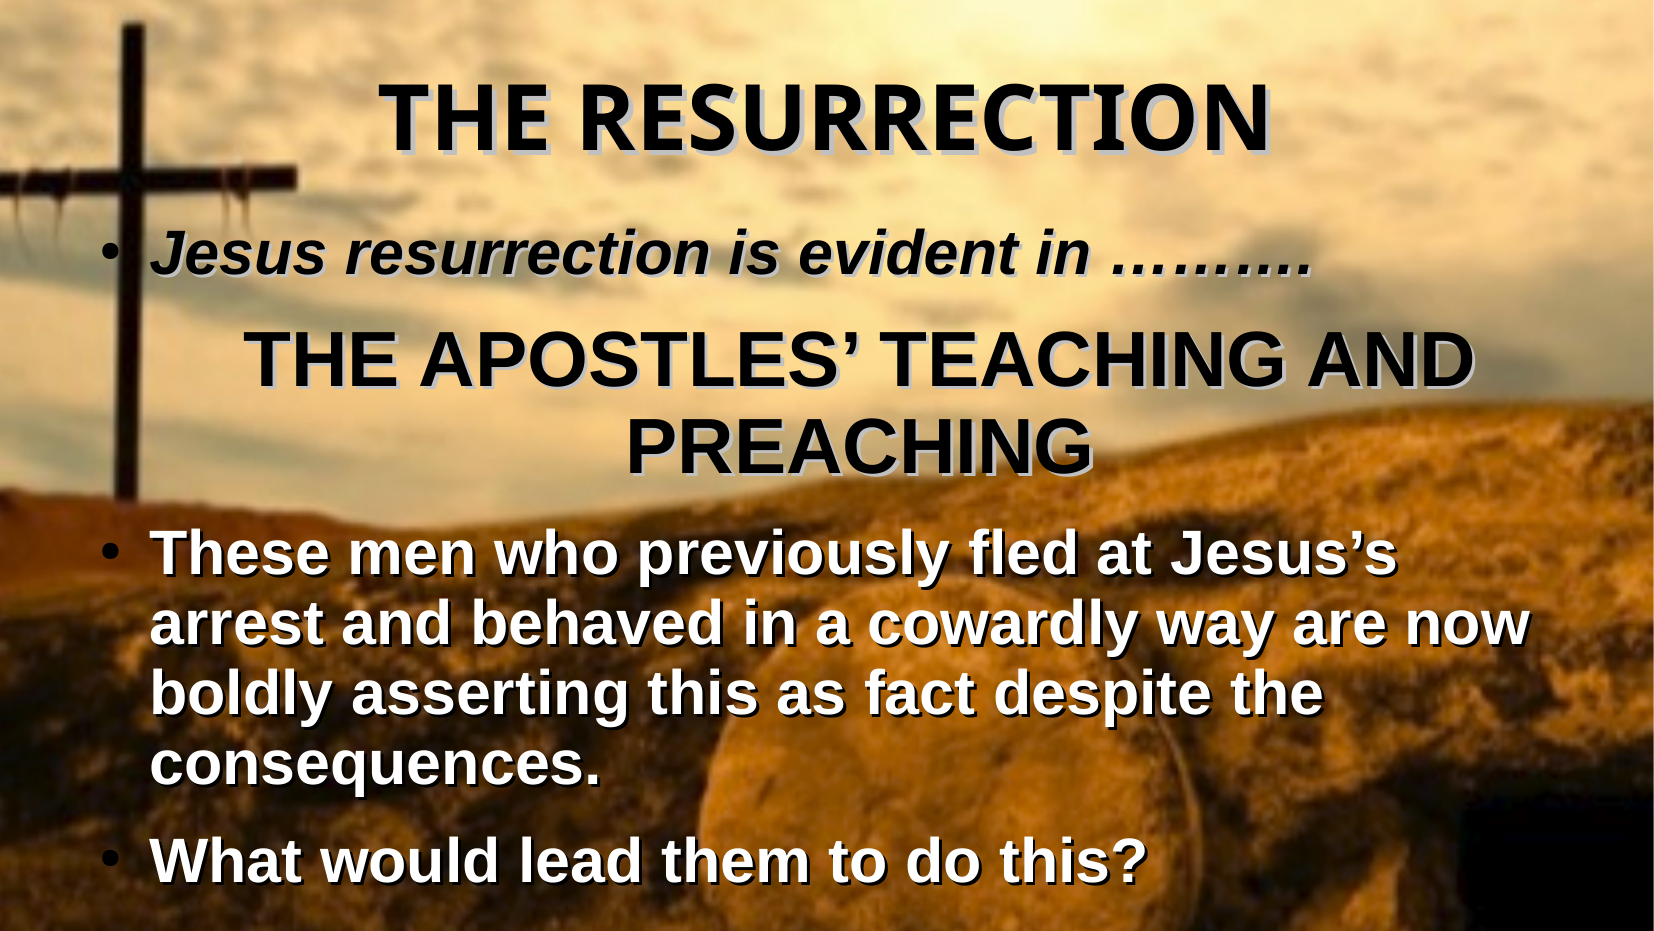

# THE RESURRECTION
Jesus resurrection is evident in ……….
THE APOSTLES’ TEACHING AND PREACHING
These men who previously fled at Jesus’s arrest and behaved in a cowardly way are now boldly asserting this as fact despite the consequences.
What would lead them to do this?